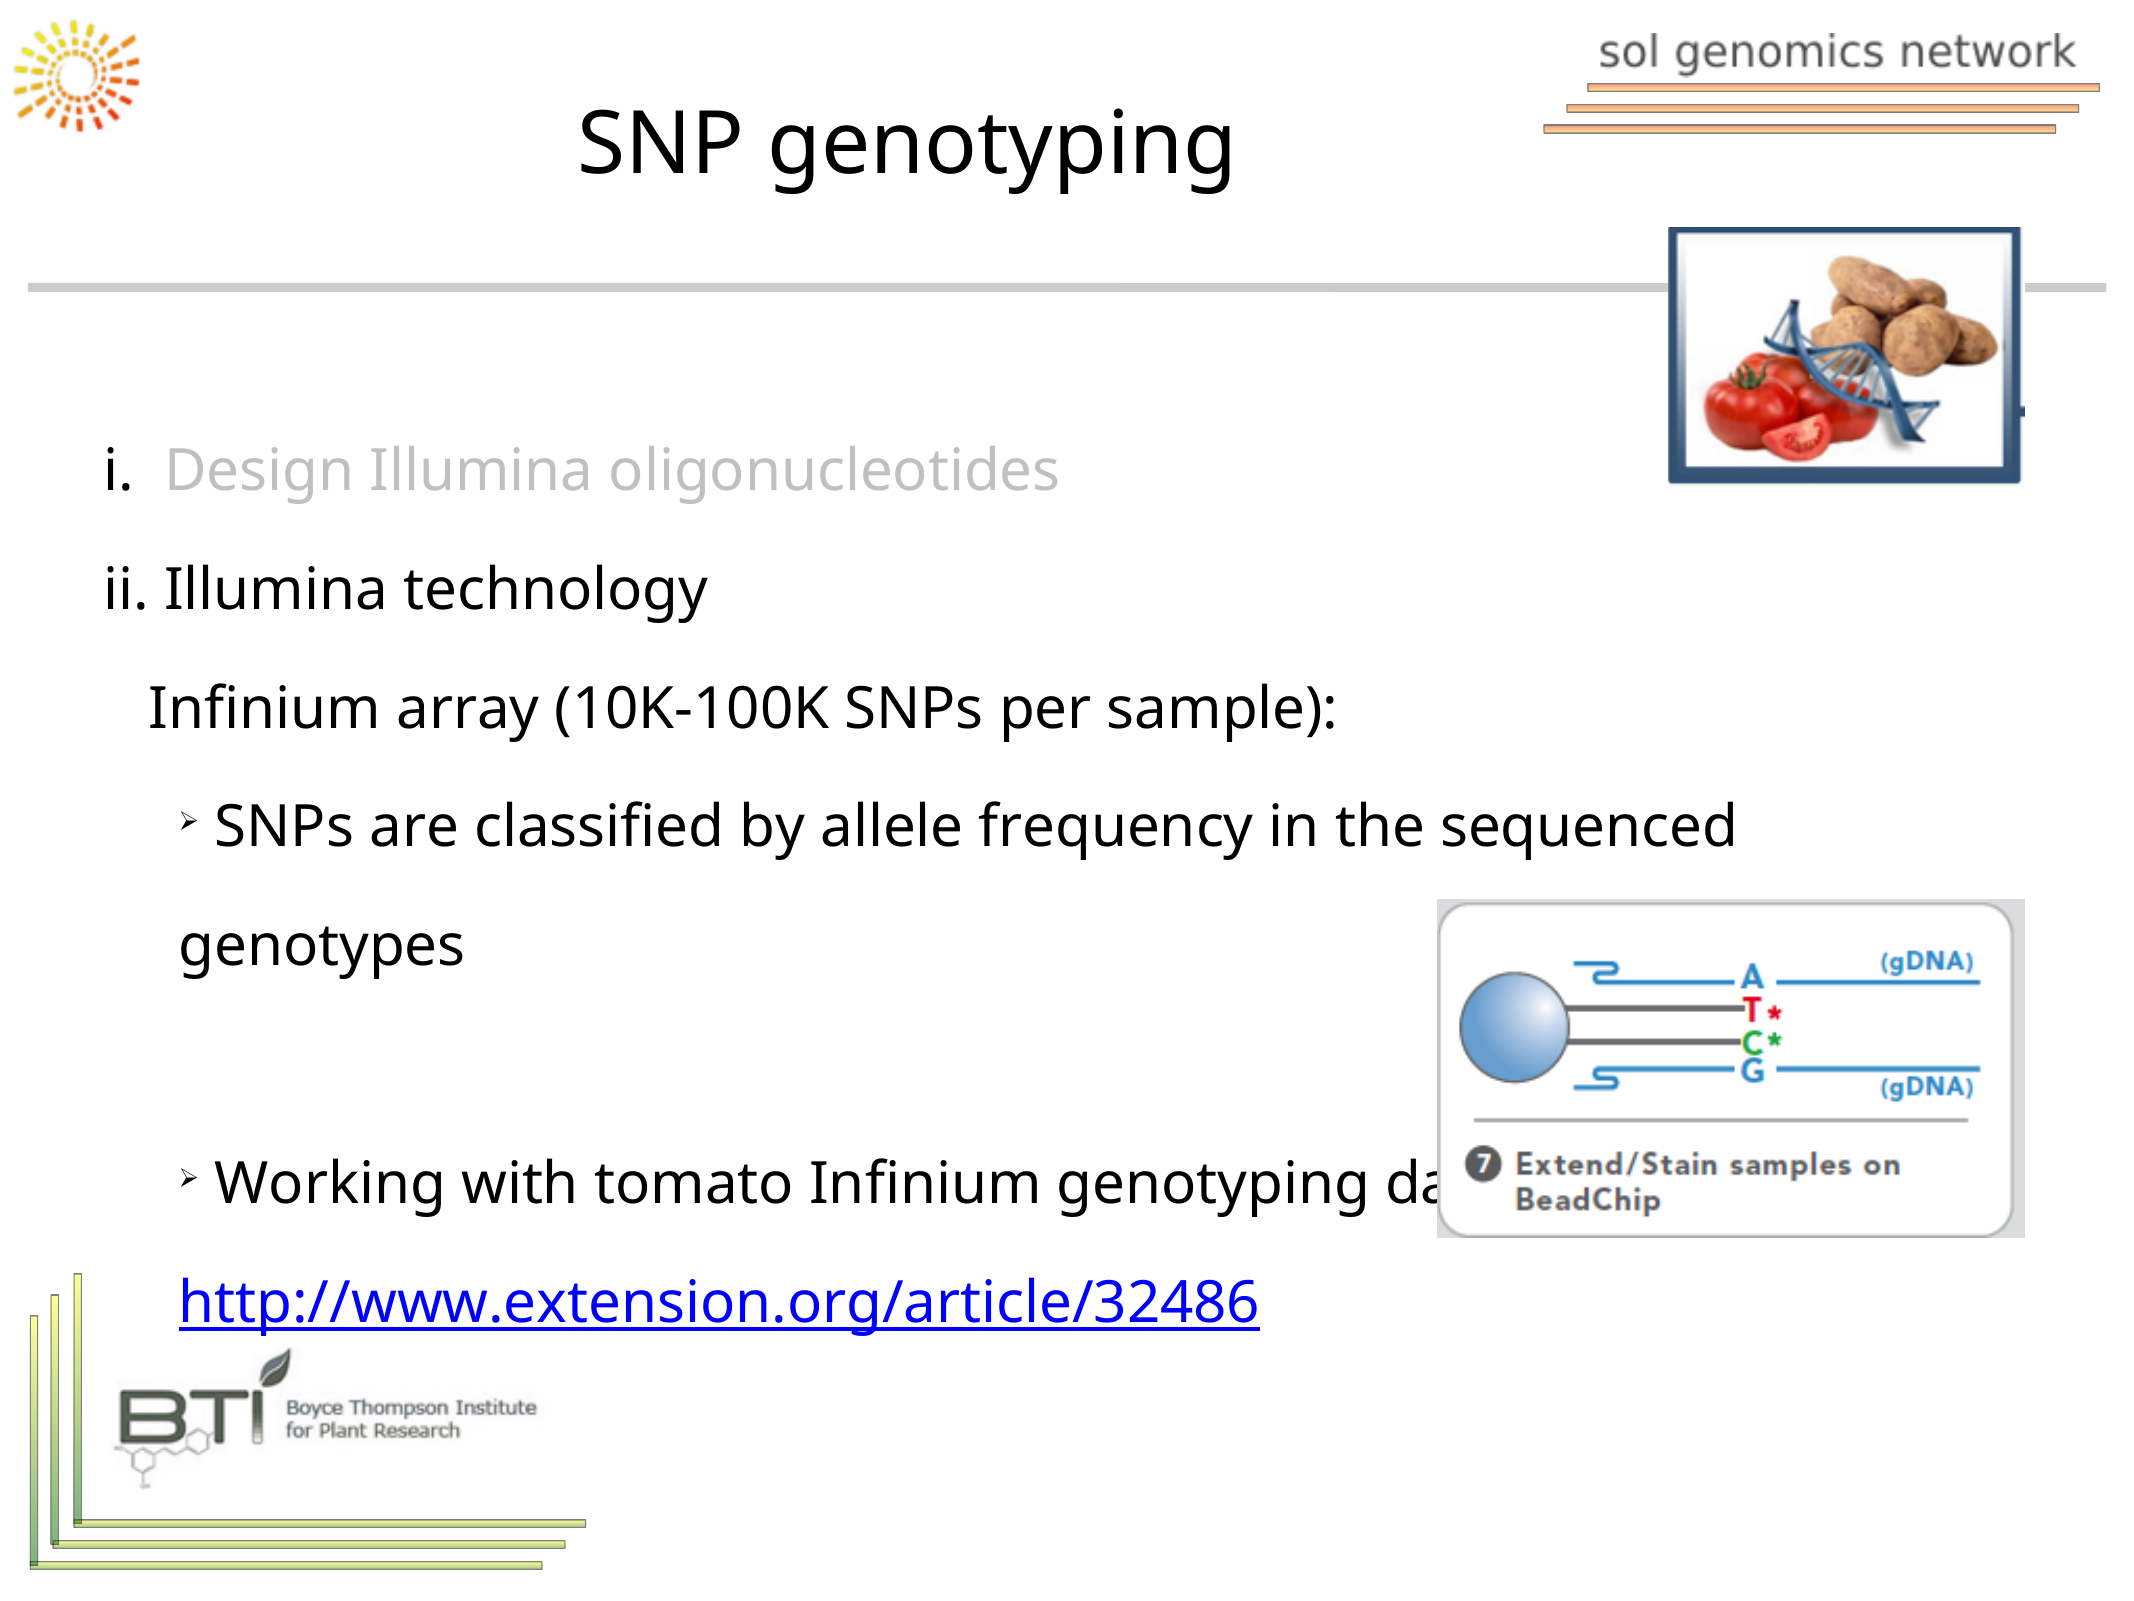

SNP genotyping
 Design Illumina oligonucleotides
 Illumina technology
Infinium array (10K-100K SNPs per sample):
 SNPs are classified by allele frequency in the sequenced genotypes
 Working with tomato Infinium genotyping data: http://www.extension.org/article/32486